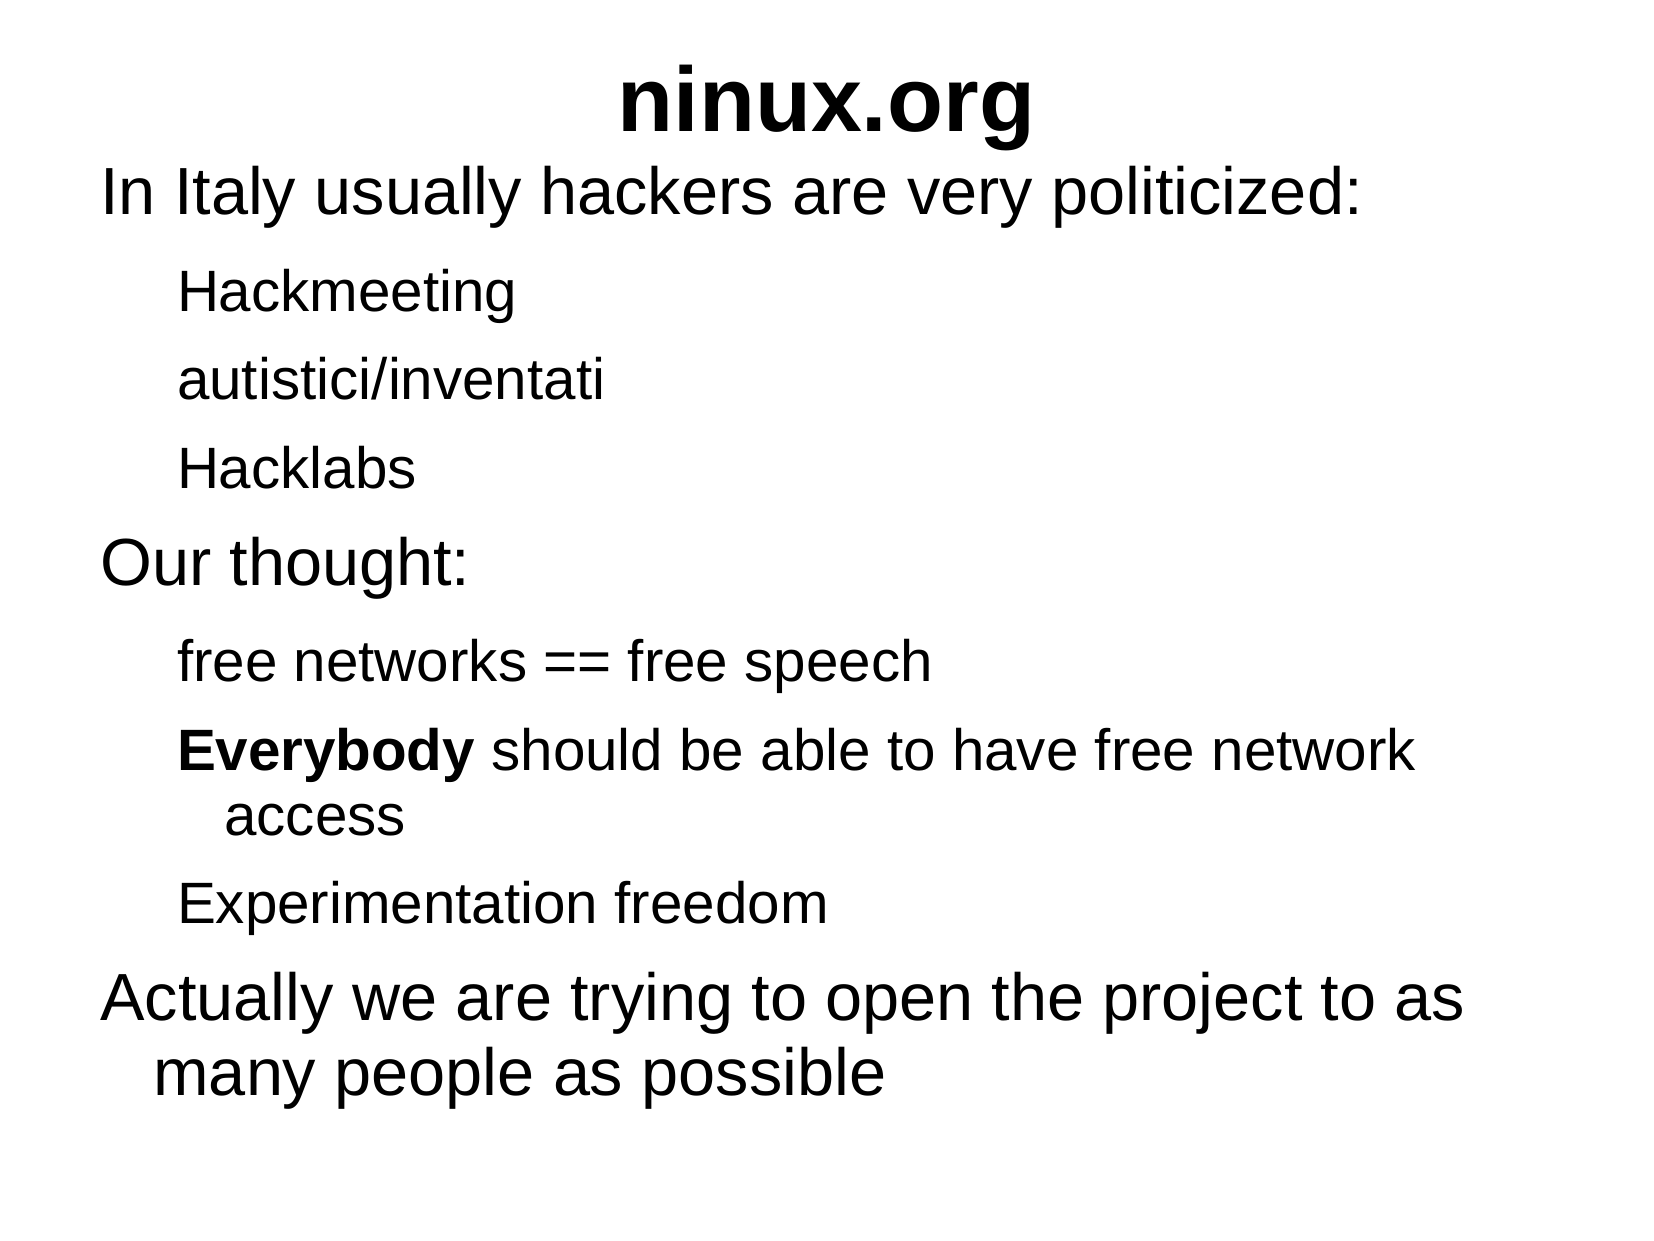

# ninux.org
In Italy usually hackers are very politicized:
Hackmeeting
autistici/inventati
Hacklabs
Our thought:
free networks == free speech
Everybody should be able to have free network access
Experimentation freedom
Actually we are trying to open the project to as many people as possible